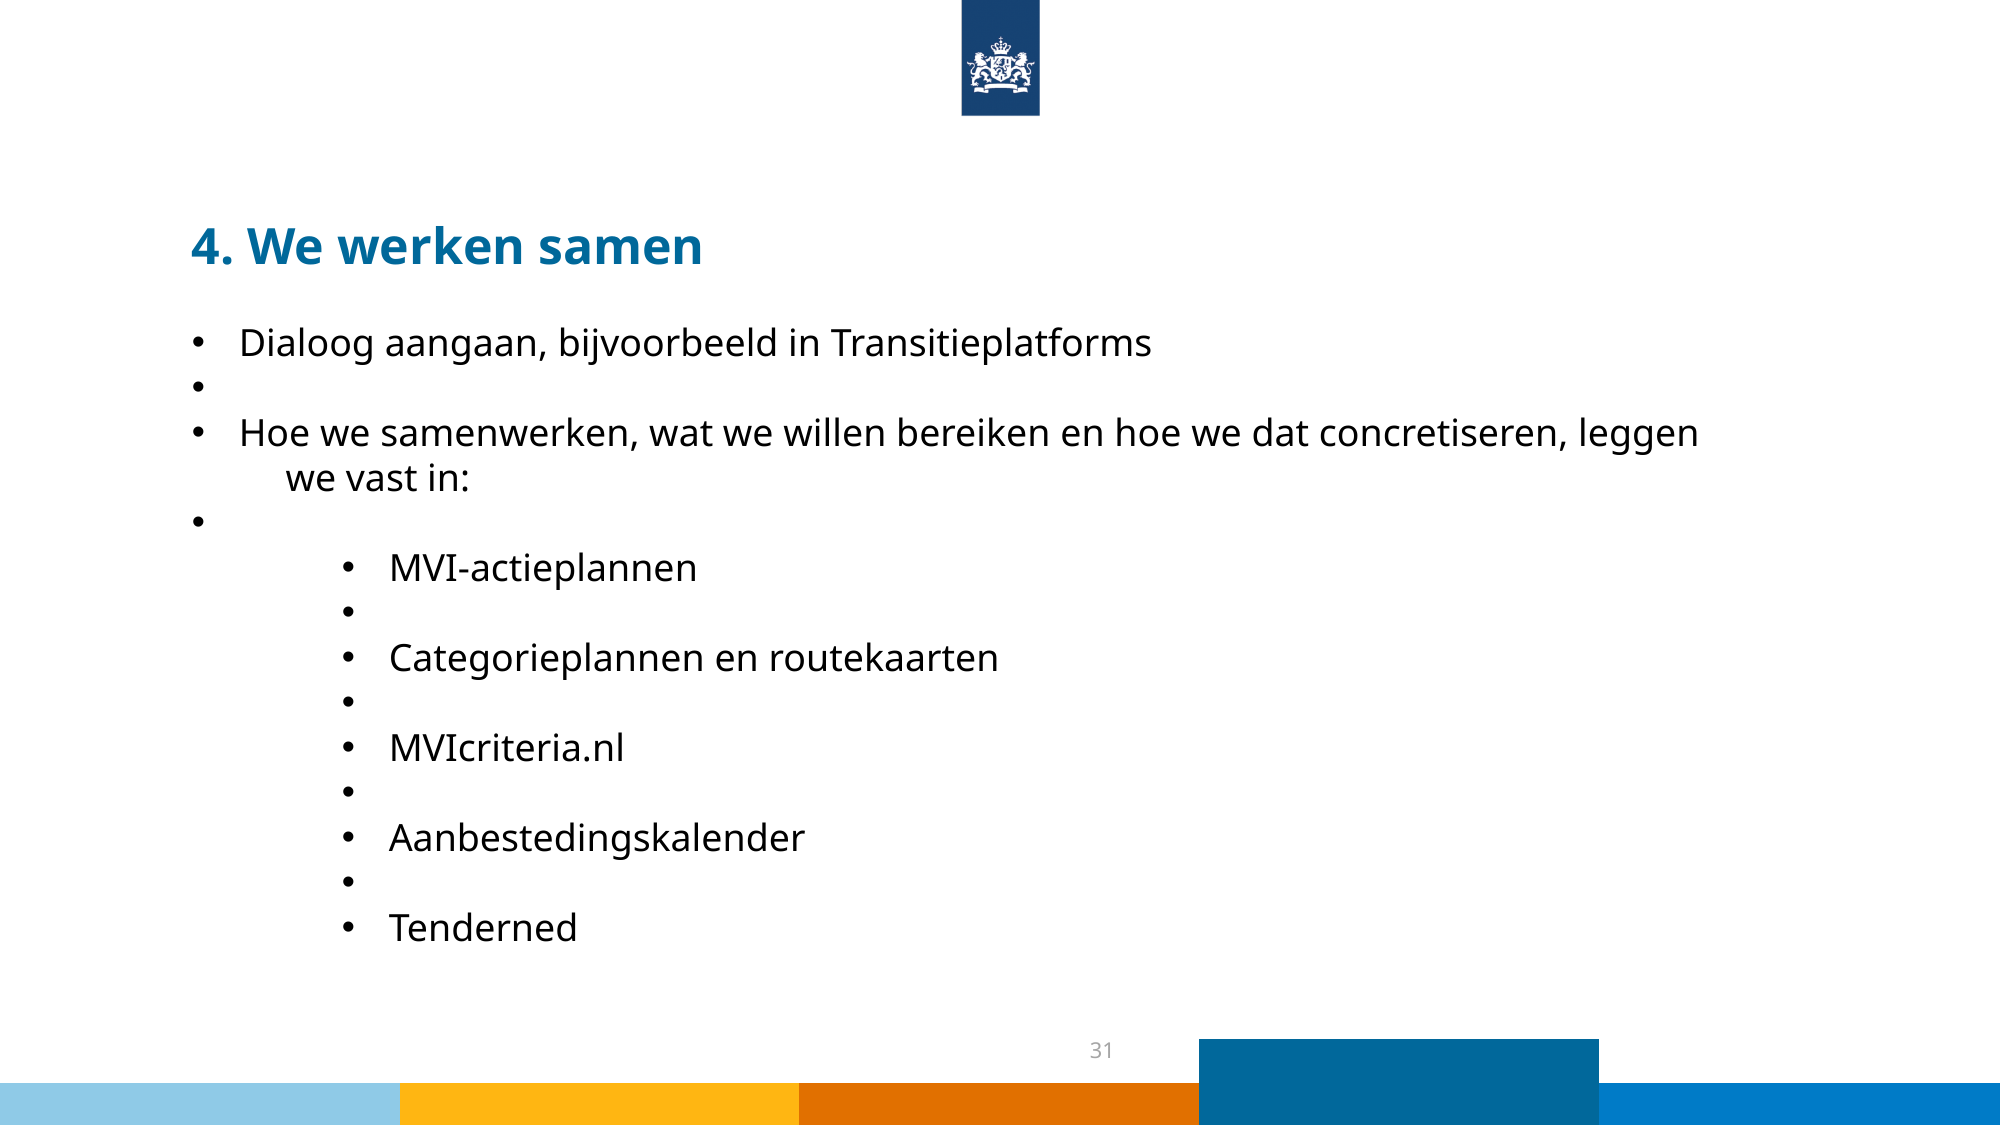

4. We werken samen
Dialoog aangaan, bijvoorbeeld in Transitieplatforms
Hoe we samenwerken, wat we willen bereiken en hoe we dat concretiseren, leggen we vast in:
MVI-actieplannen
Categorieplannen en routekaarten
MVIcriteria.nl
Aanbestedingskalender
Tenderned